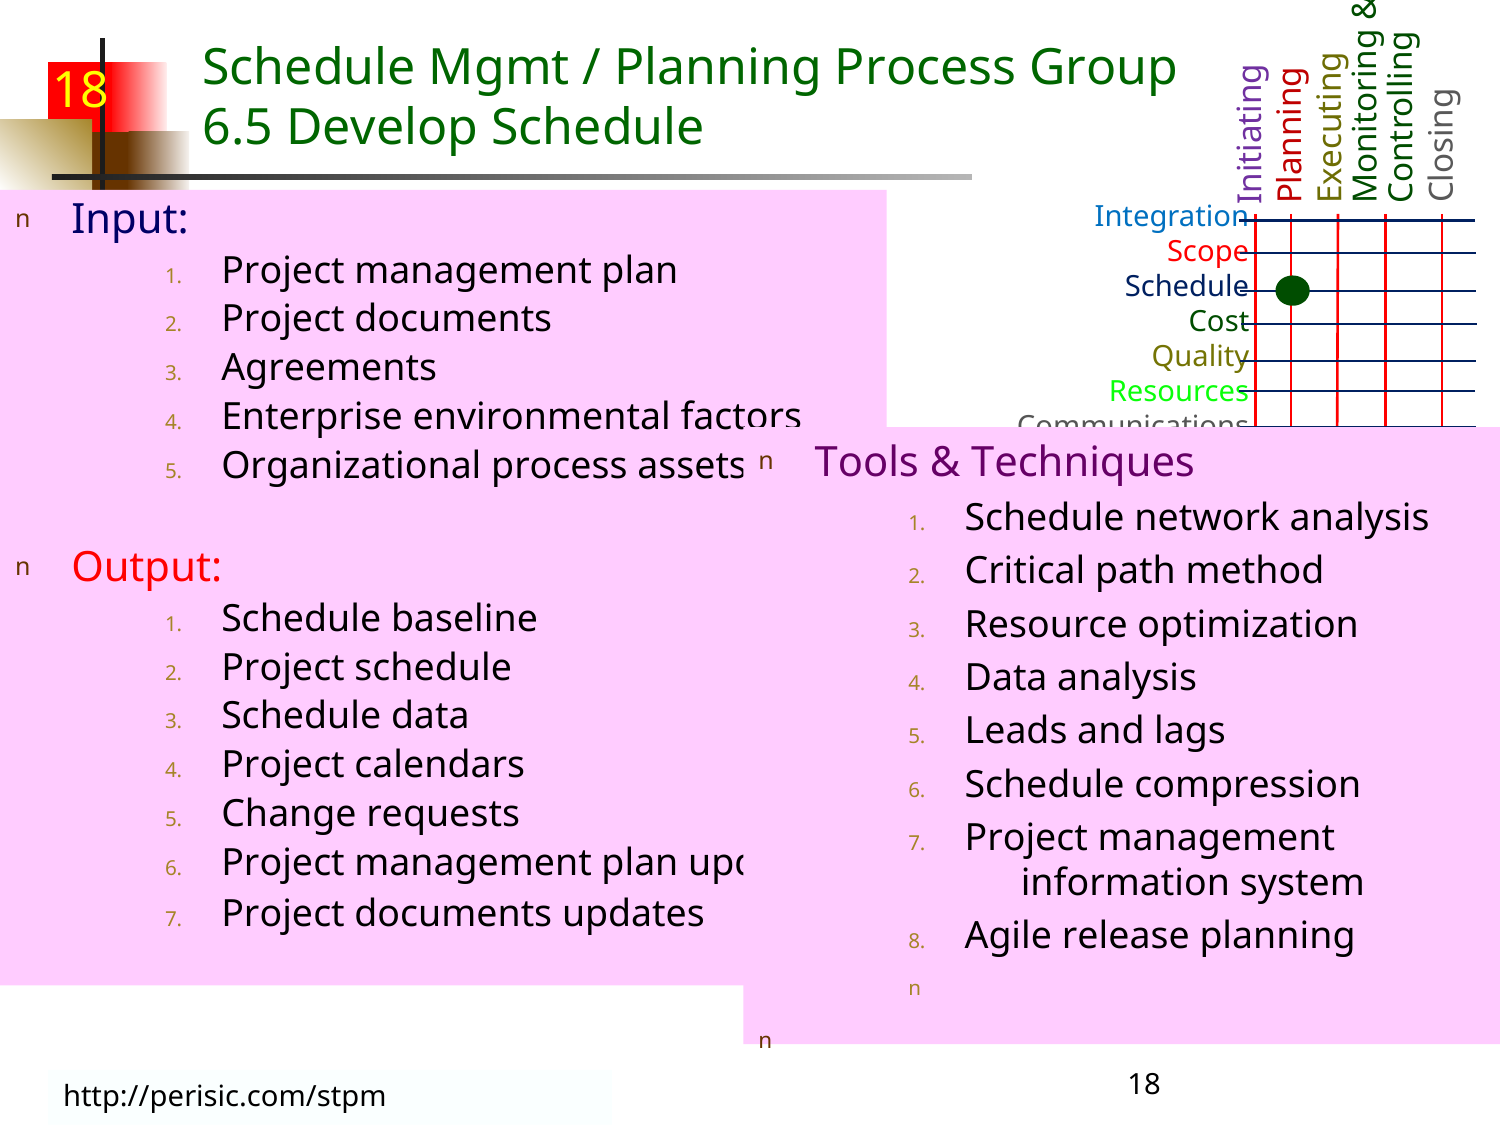

Initiating
Planning
Executing
Monitoring &
Controlling
Closing
Integration
Scope
Schedule
Cost
Quality
Resources
Communications
Risk
Procurement
Stakeholders
Schedule Mgmt / Planning Process Group
6.5 Develop Schedule
# Input:
Project management plan
Project documents
Agreements
Enterprise environmental factors
Organizational process assets
Output:
Schedule baseline
Project schedule
Schedule data
Project calendars
Change requests
Project management plan updates
Project documents updates
Tools & Techniques
Schedule network analysis
Critical path method
Resource optimization
Data analysis
Leads and lags
Schedule compression
Project management information system
Agile release planning
17
http://perisic.com/stpm